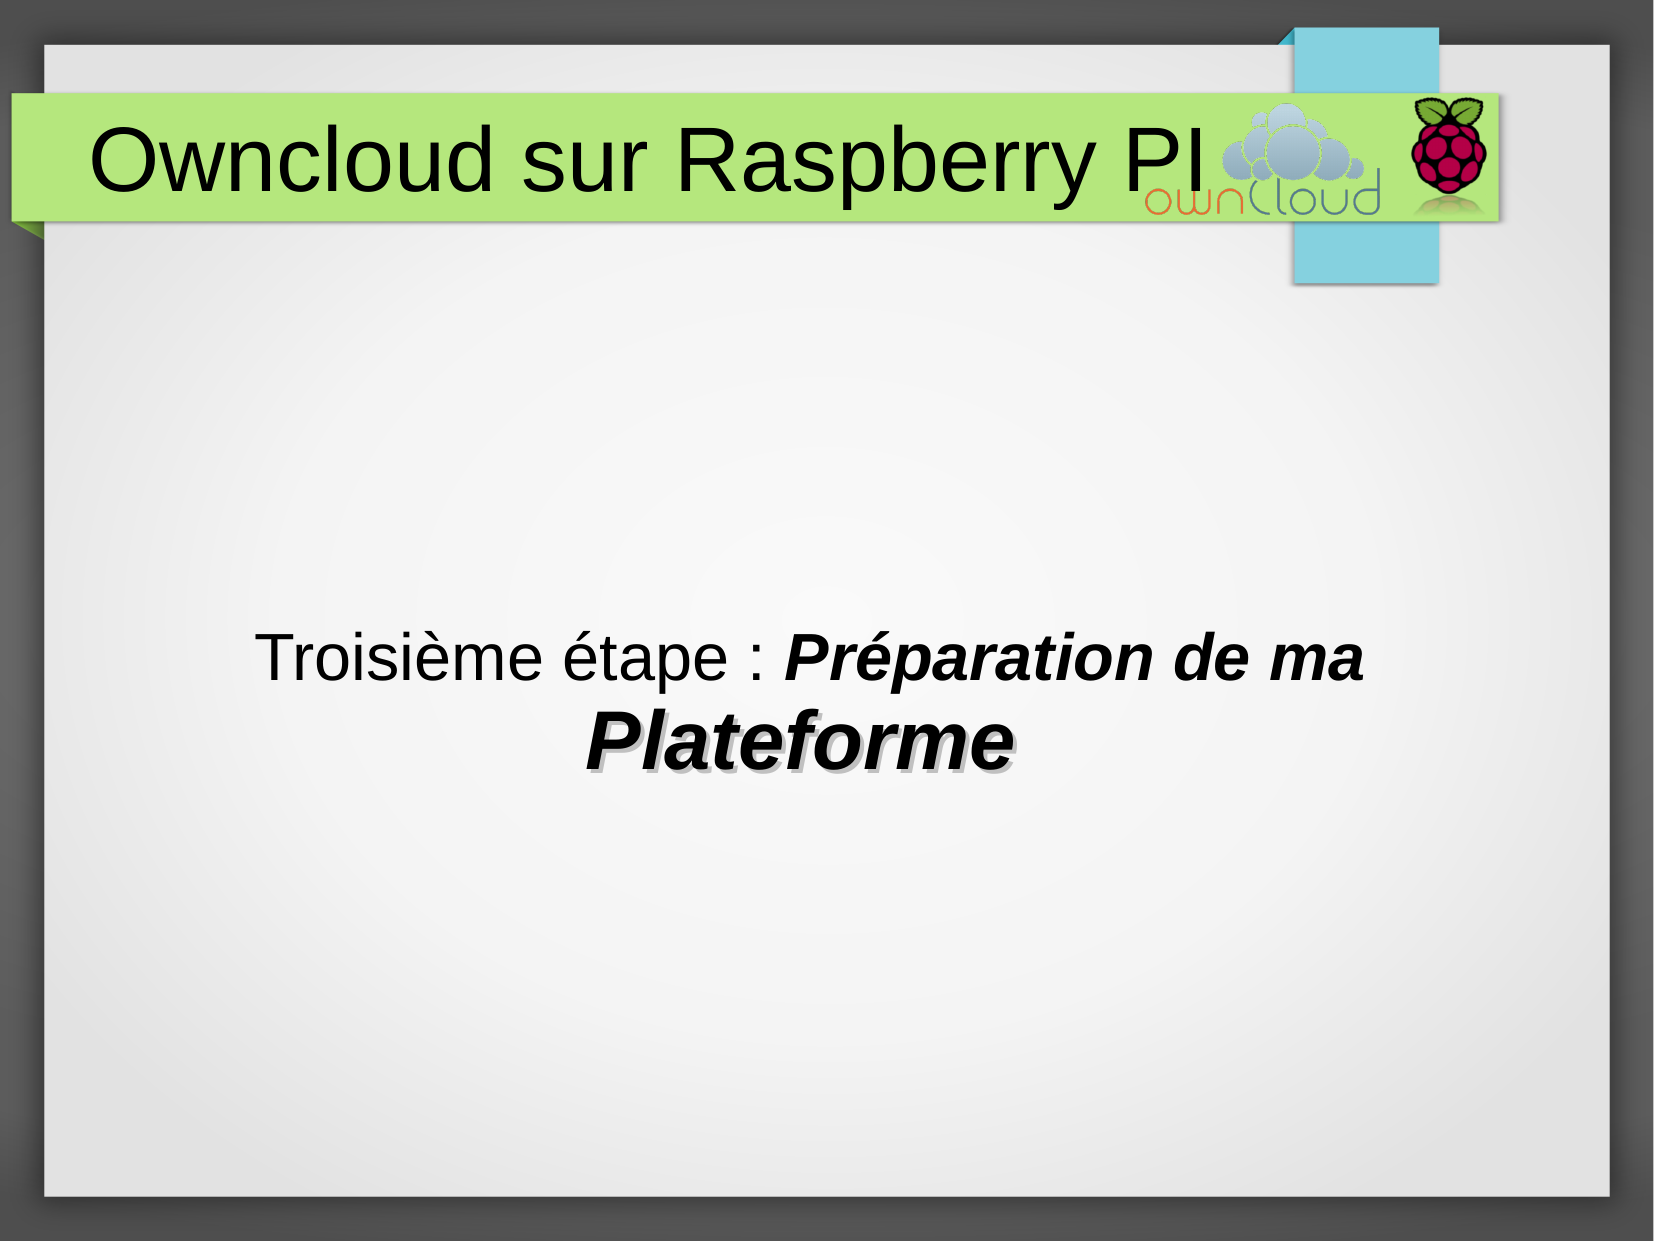

# Owncloud sur Raspberry PI
Troisième étape : Préparation de ma
Plateforme